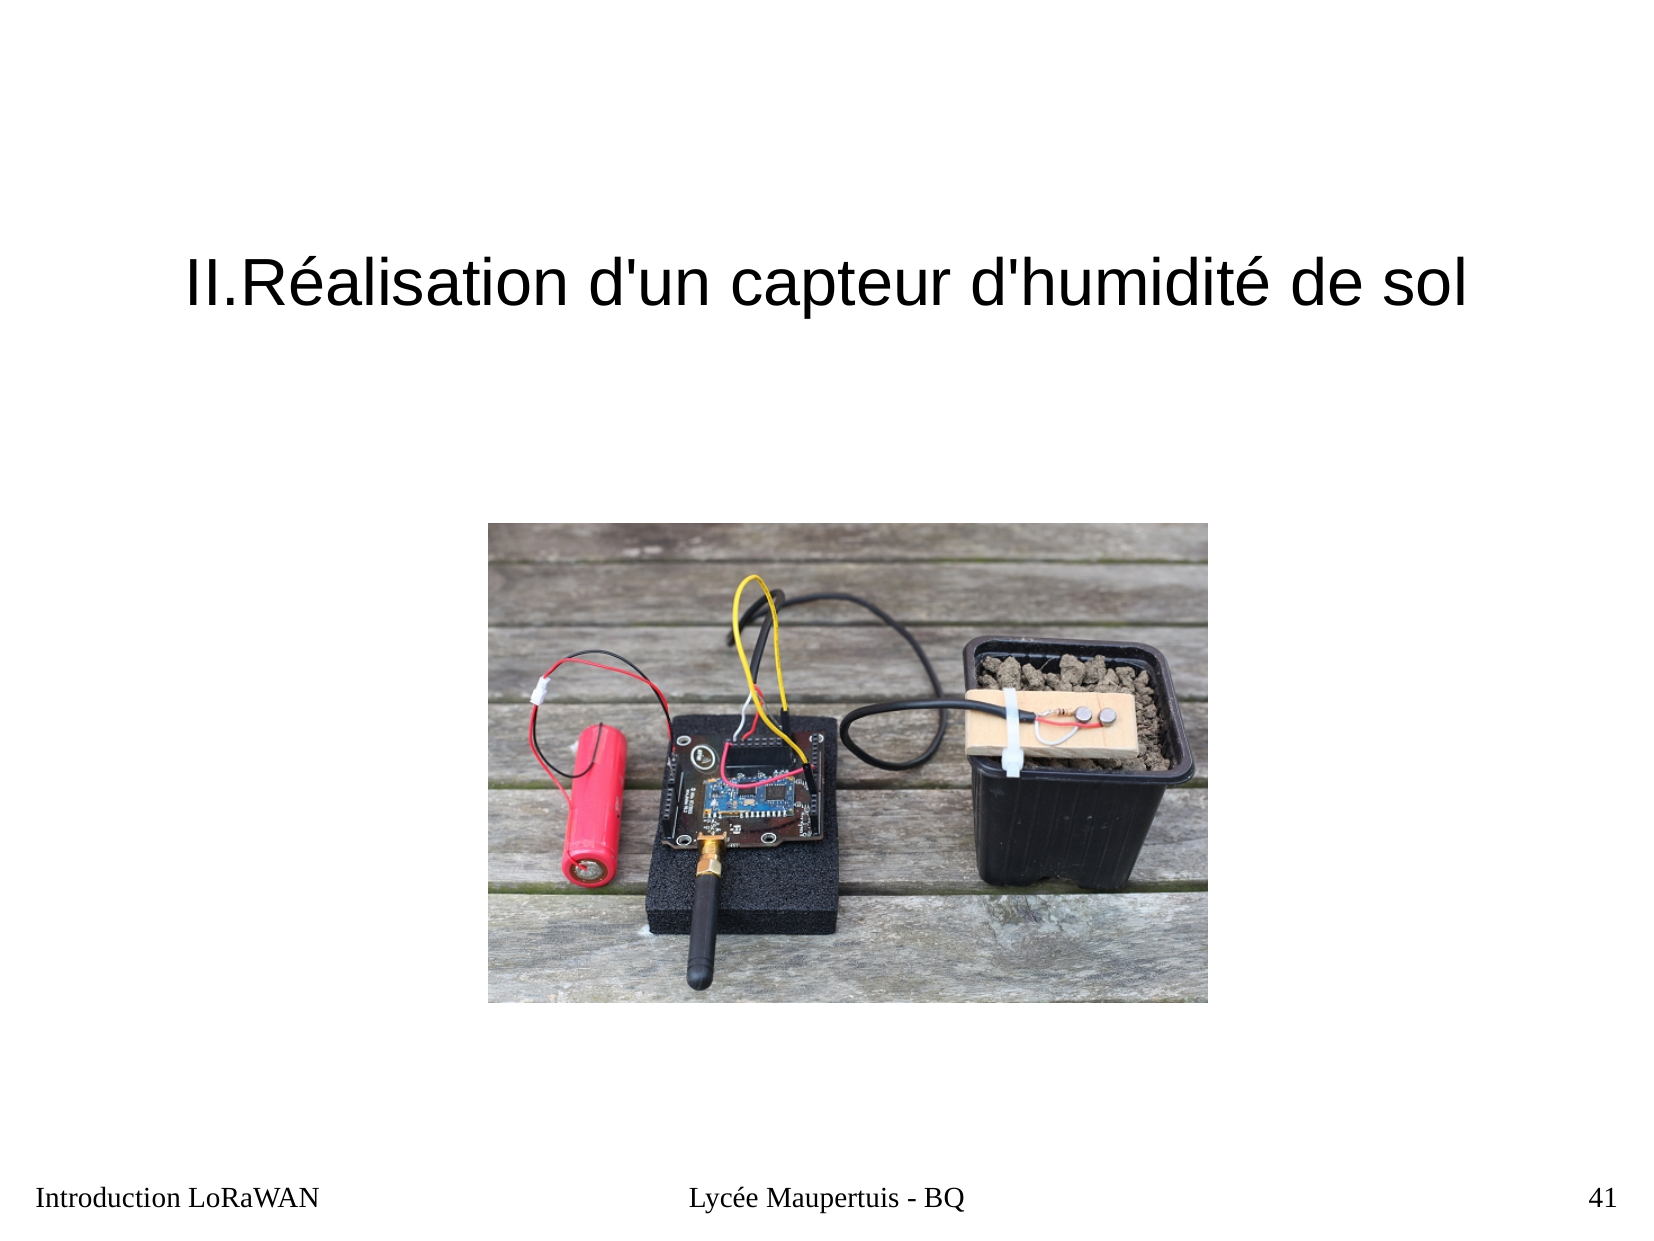

# Réalisation d'un capteur d'humidité de sol
Introduction LoRaWAN
Lycée Maupertuis - BQ
41